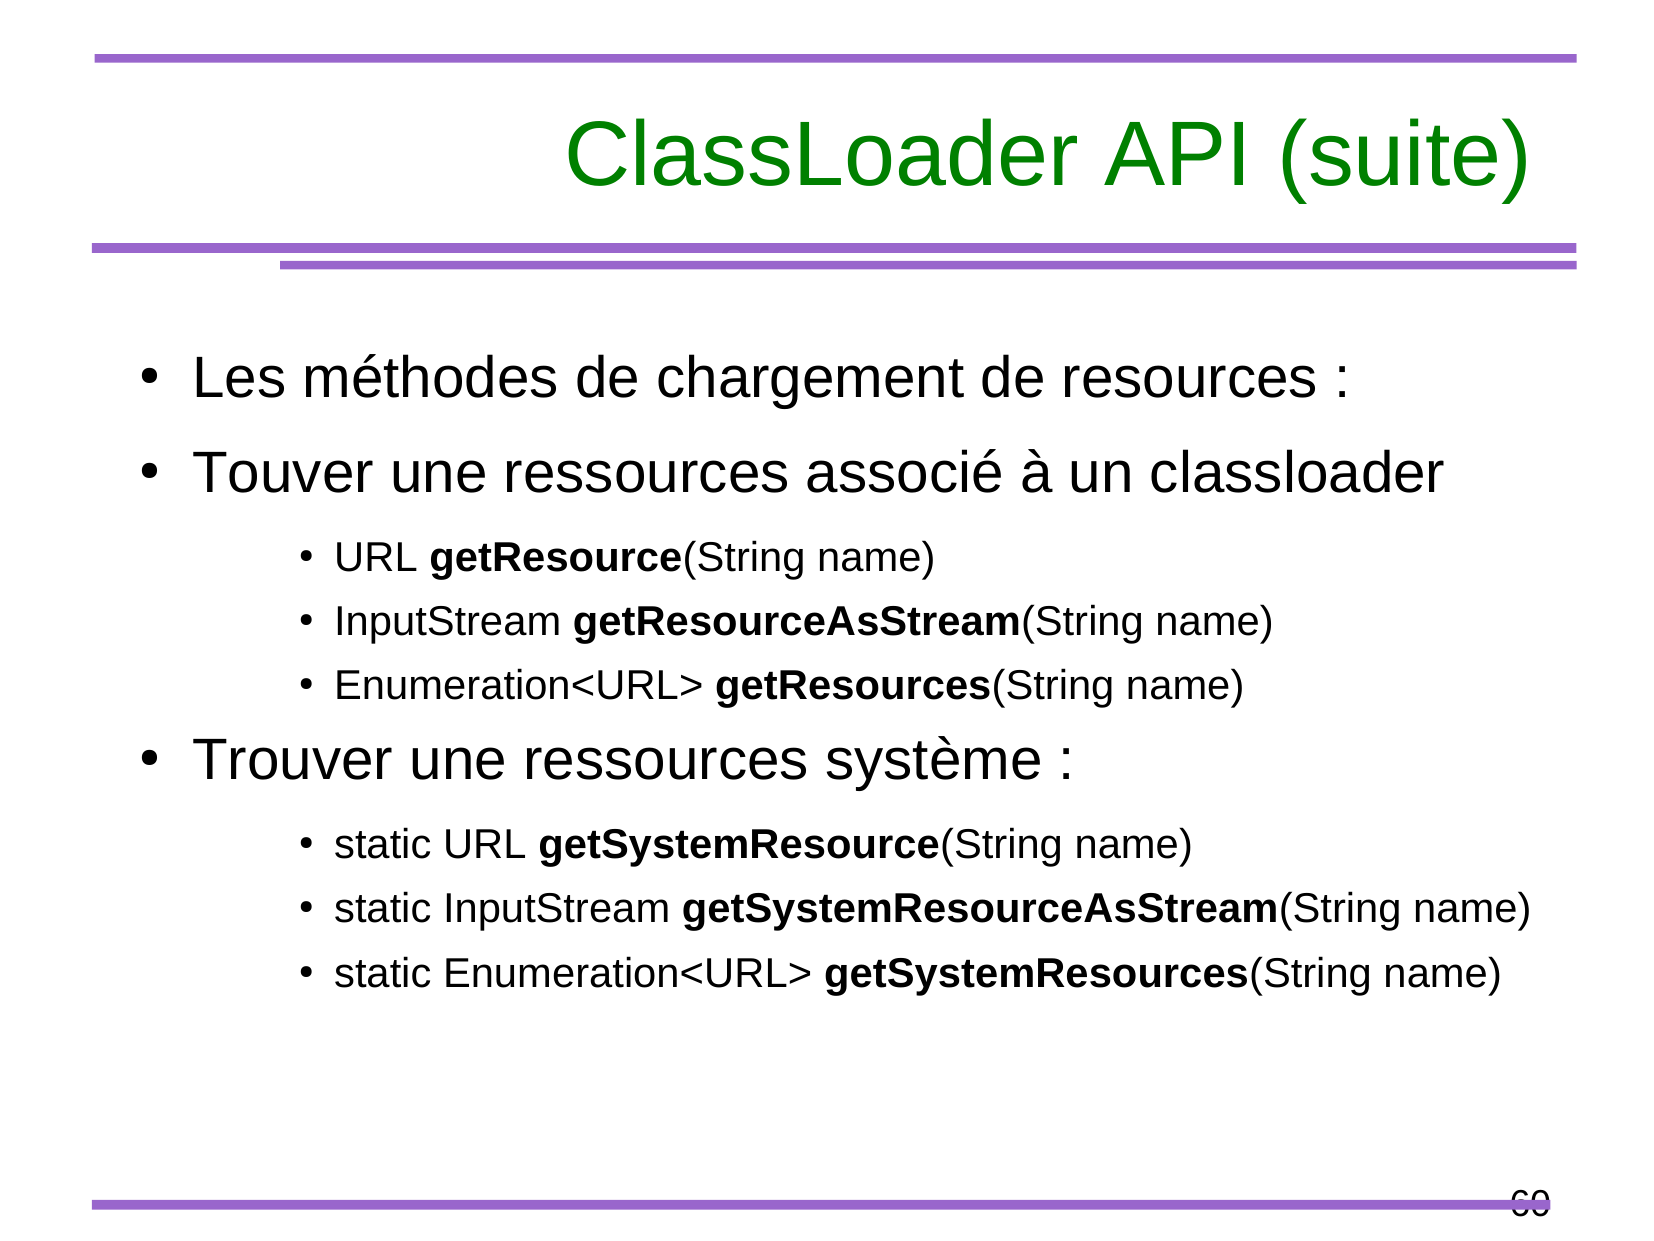

# ClassLoader API (suite)
Les méthodes de chargement de resources :
Touver une ressources associé à un classloader
URL getResource(String name)
InputStream getResourceAsStream(String name)
Enumeration<URL> getResources(String name)
Trouver une ressources système :
static URL getSystemResource(String name)
static InputStream getSystemResourceAsStream(String name)
static Enumeration<URL> getSystemResources(String name)